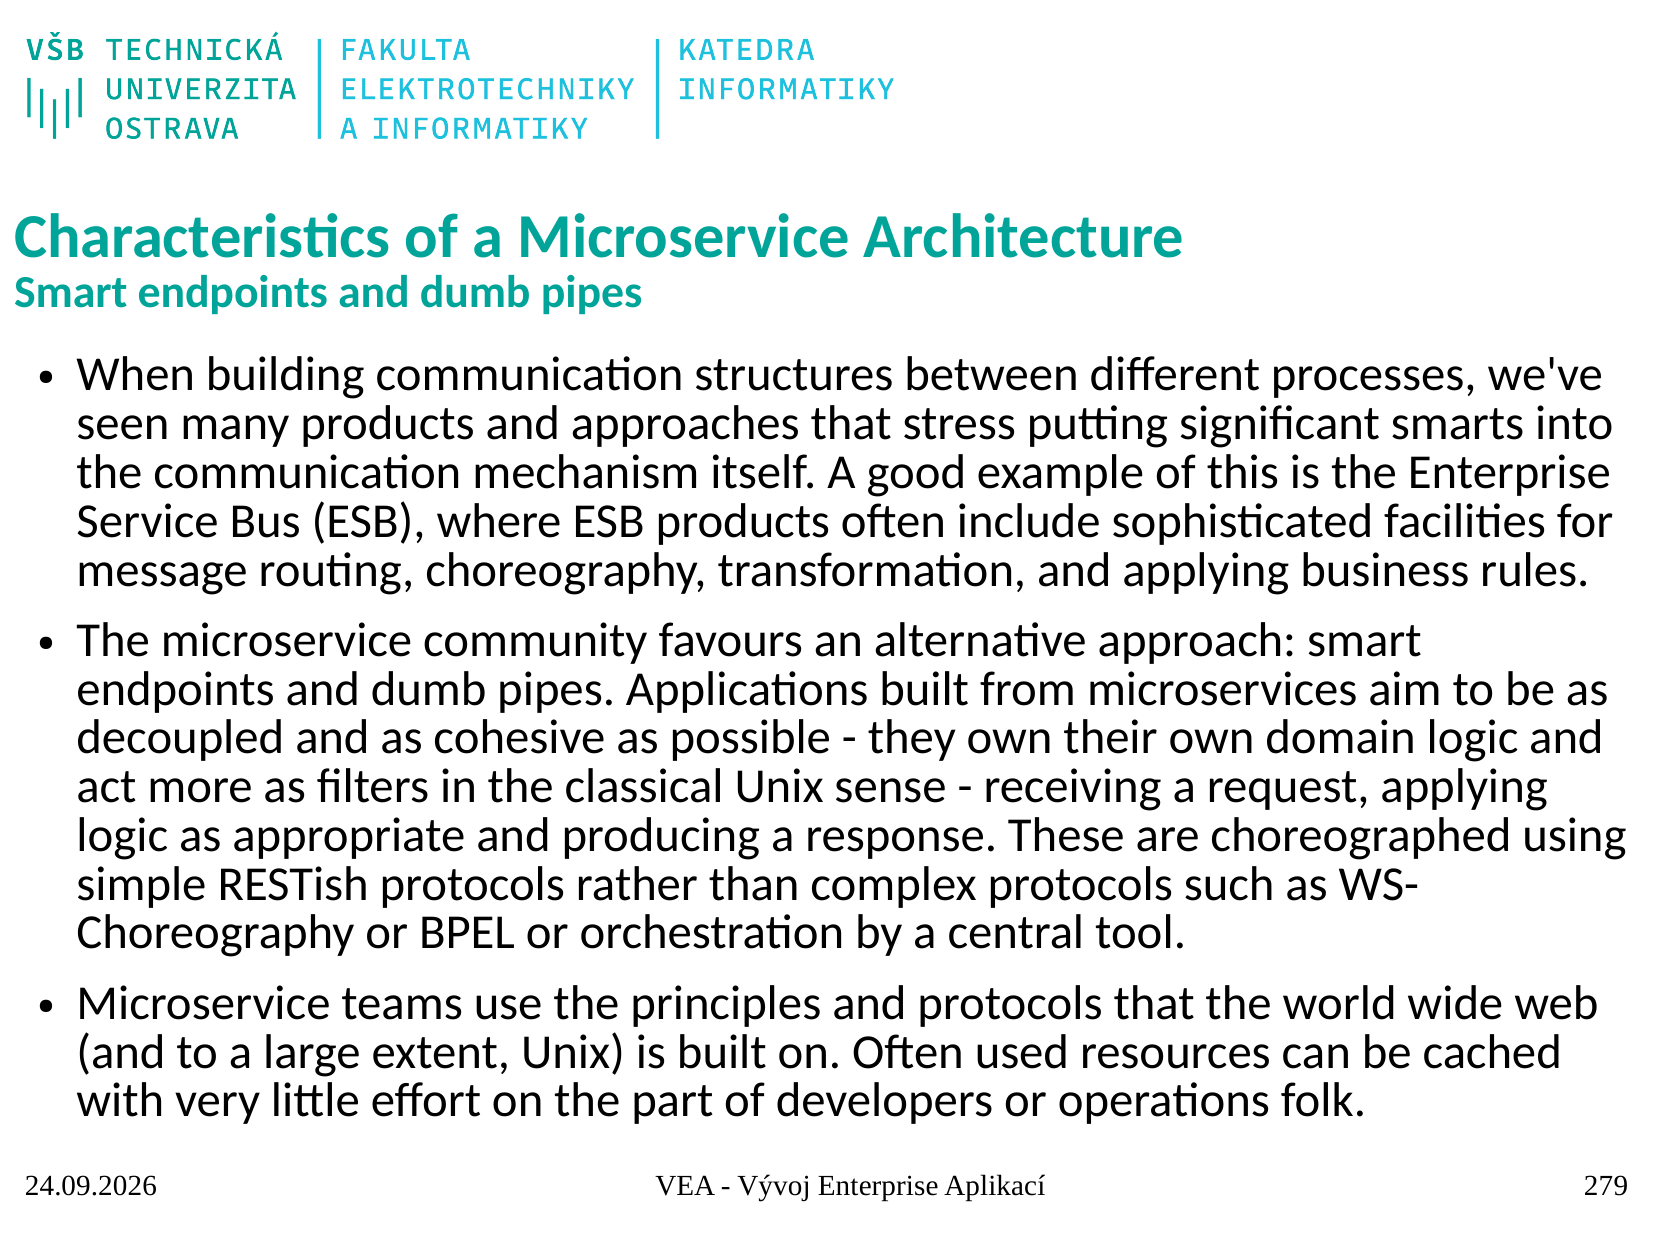

# Characteristics of a Microservice Architecture Smart endpoints and dumb pipes
When building communication structures between different processes, we've seen many products and approaches that stress putting significant smarts into the communication mechanism itself. A good example of this is the Enterprise Service Bus (ESB), where ESB products often include sophisticated facilities for message routing, choreography, transformation, and applying business rules.
The microservice community favours an alternative approach: smart endpoints and dumb pipes. Applications built from microservices aim to be as decoupled and as cohesive as possible - they own their own domain logic and act more as filters in the classical Unix sense - receiving a request, applying logic as appropriate and producing a response. These are choreographed using simple RESTish protocols rather than complex protocols such as WS-Choreography or BPEL or orchestration by a central tool.
Microservice teams use the principles and protocols that the world wide web (and to a large extent, Unix) is built on. Often used resources can be cached with very little effort on the part of developers or operations folk.
VEA - Vývoj Enterprise Aplikací
279